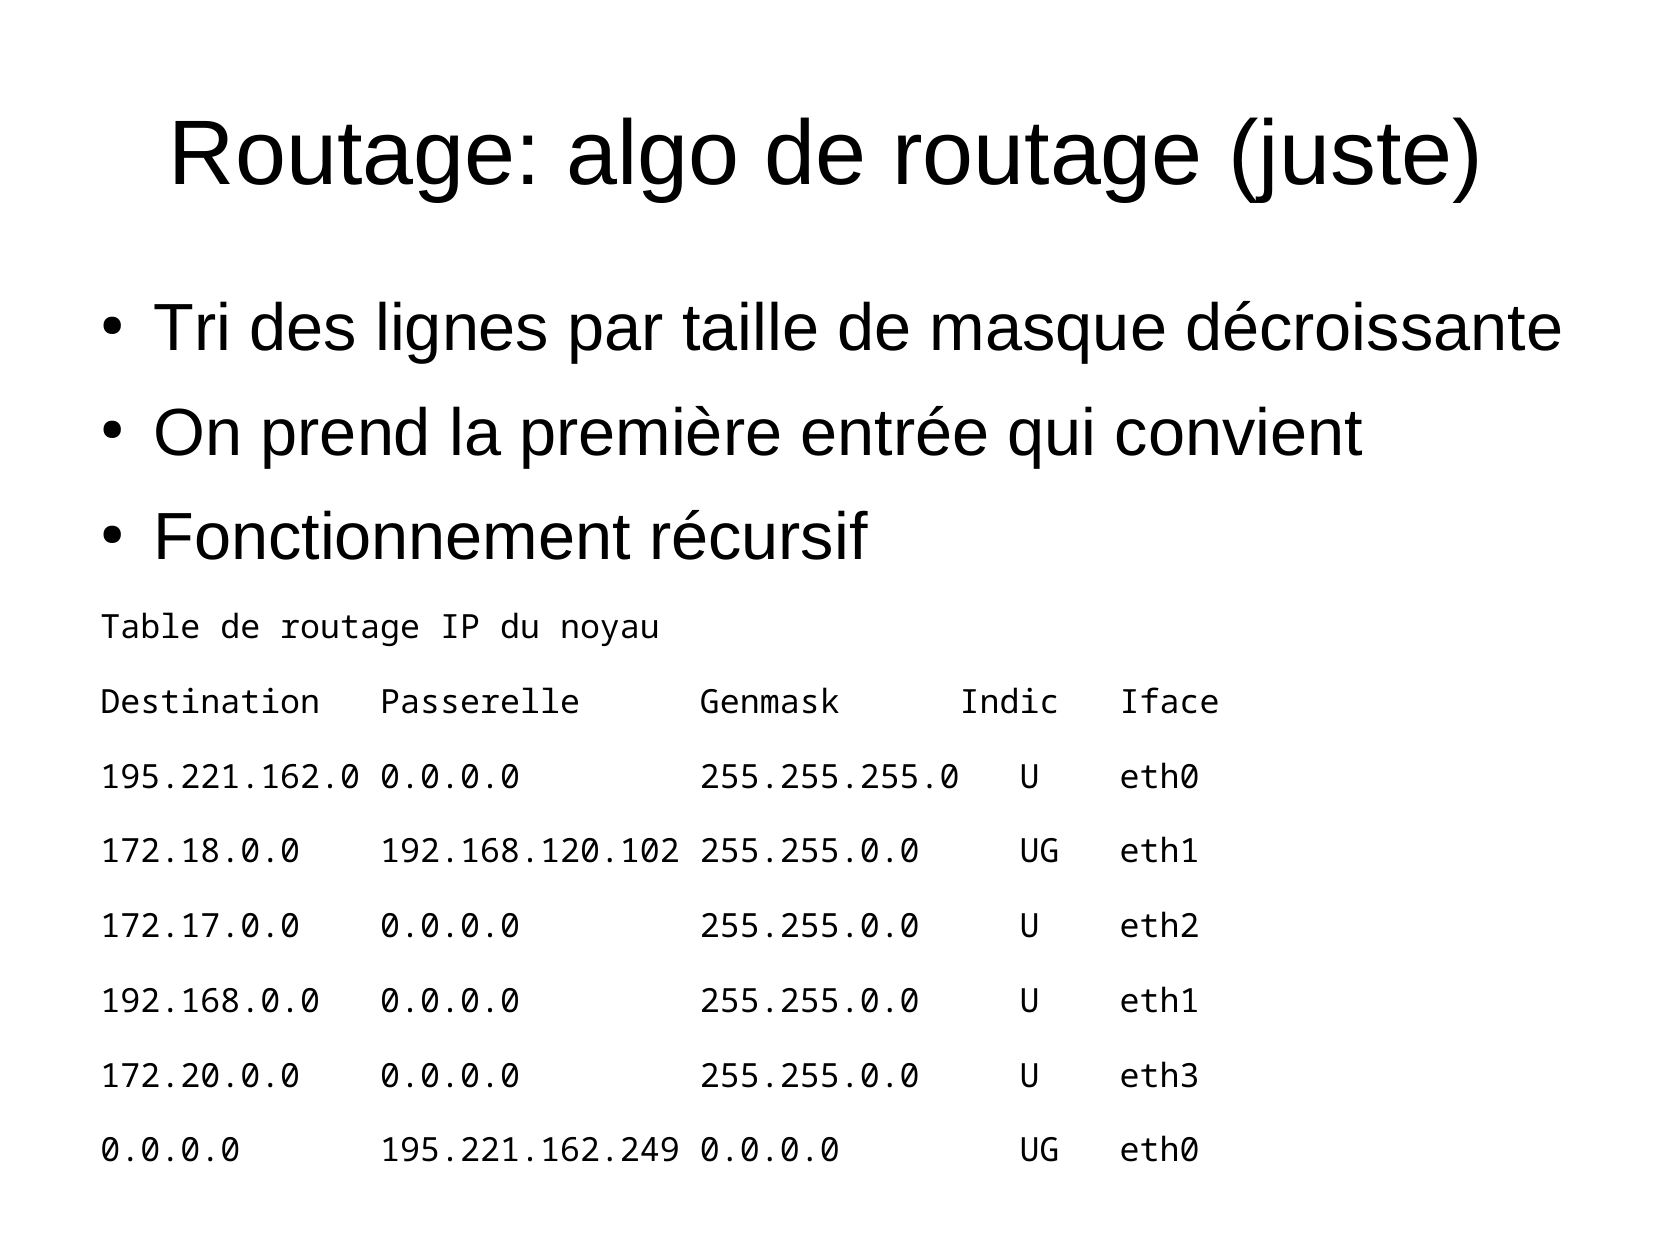

# Routage: algo de routage (juste)
Tri des lignes par taille de masque décroissante
On prend la première entrée qui convient
Fonctionnement récursif
Table de routage IP du noyau
Destination Passerelle Genmask Indic Iface
195.221.162.0 0.0.0.0 255.255.255.0 U eth0
172.18.0.0 192.168.120.102 255.255.0.0 UG eth1
172.17.0.0 0.0.0.0 255.255.0.0 U eth2
192.168.0.0 0.0.0.0 255.255.0.0 U eth1
172.20.0.0 0.0.0.0 255.255.0.0 U eth3
0.0.0.0 195.221.162.249 0.0.0.0 UG eth0